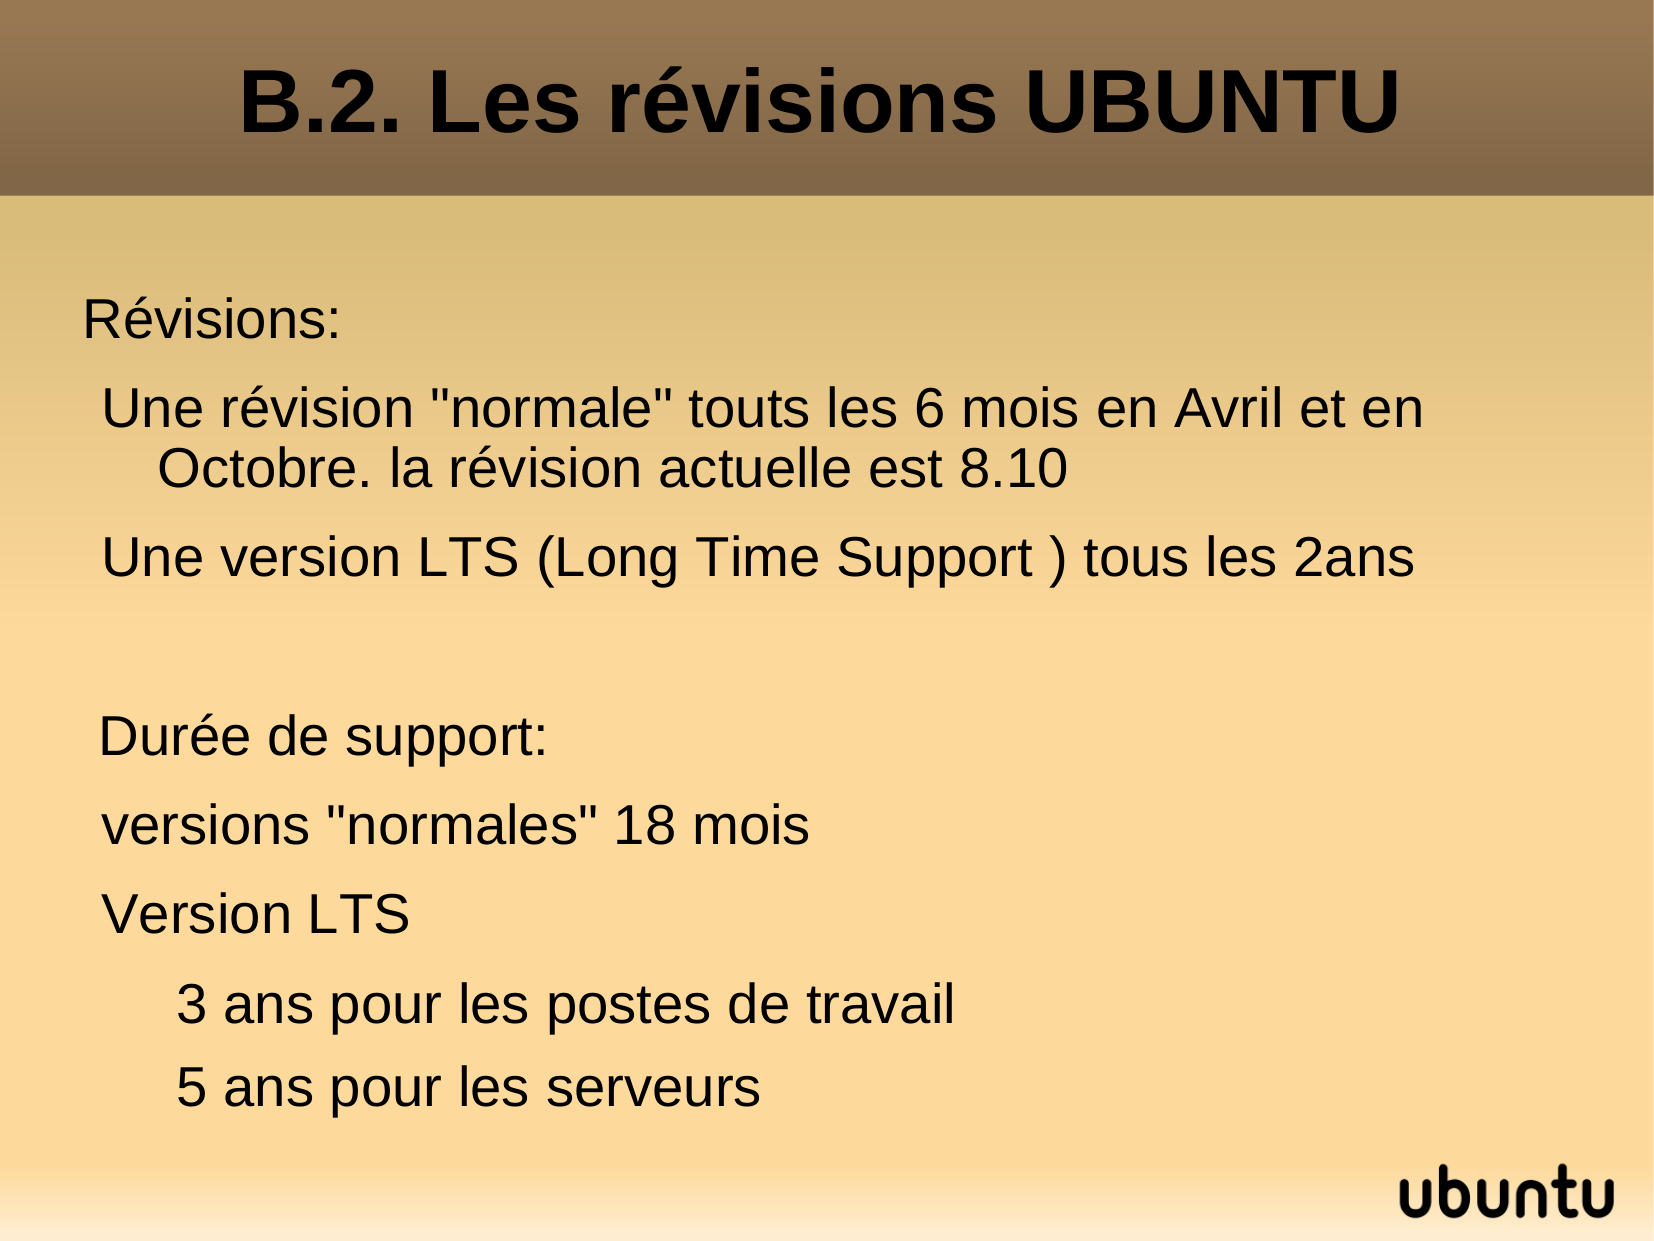

# B.2. Les révisions UBUNTU
Révisions:
Une révision "normale" touts les 6 mois en Avril et en Octobre. la révision actuelle est 8.10
Une version LTS (Long Time Support ) tous les 2ans
 Durée de support:
versions "normales" 18 mois
Version LTS
3 ans pour les postes de travail
5 ans pour les serveurs